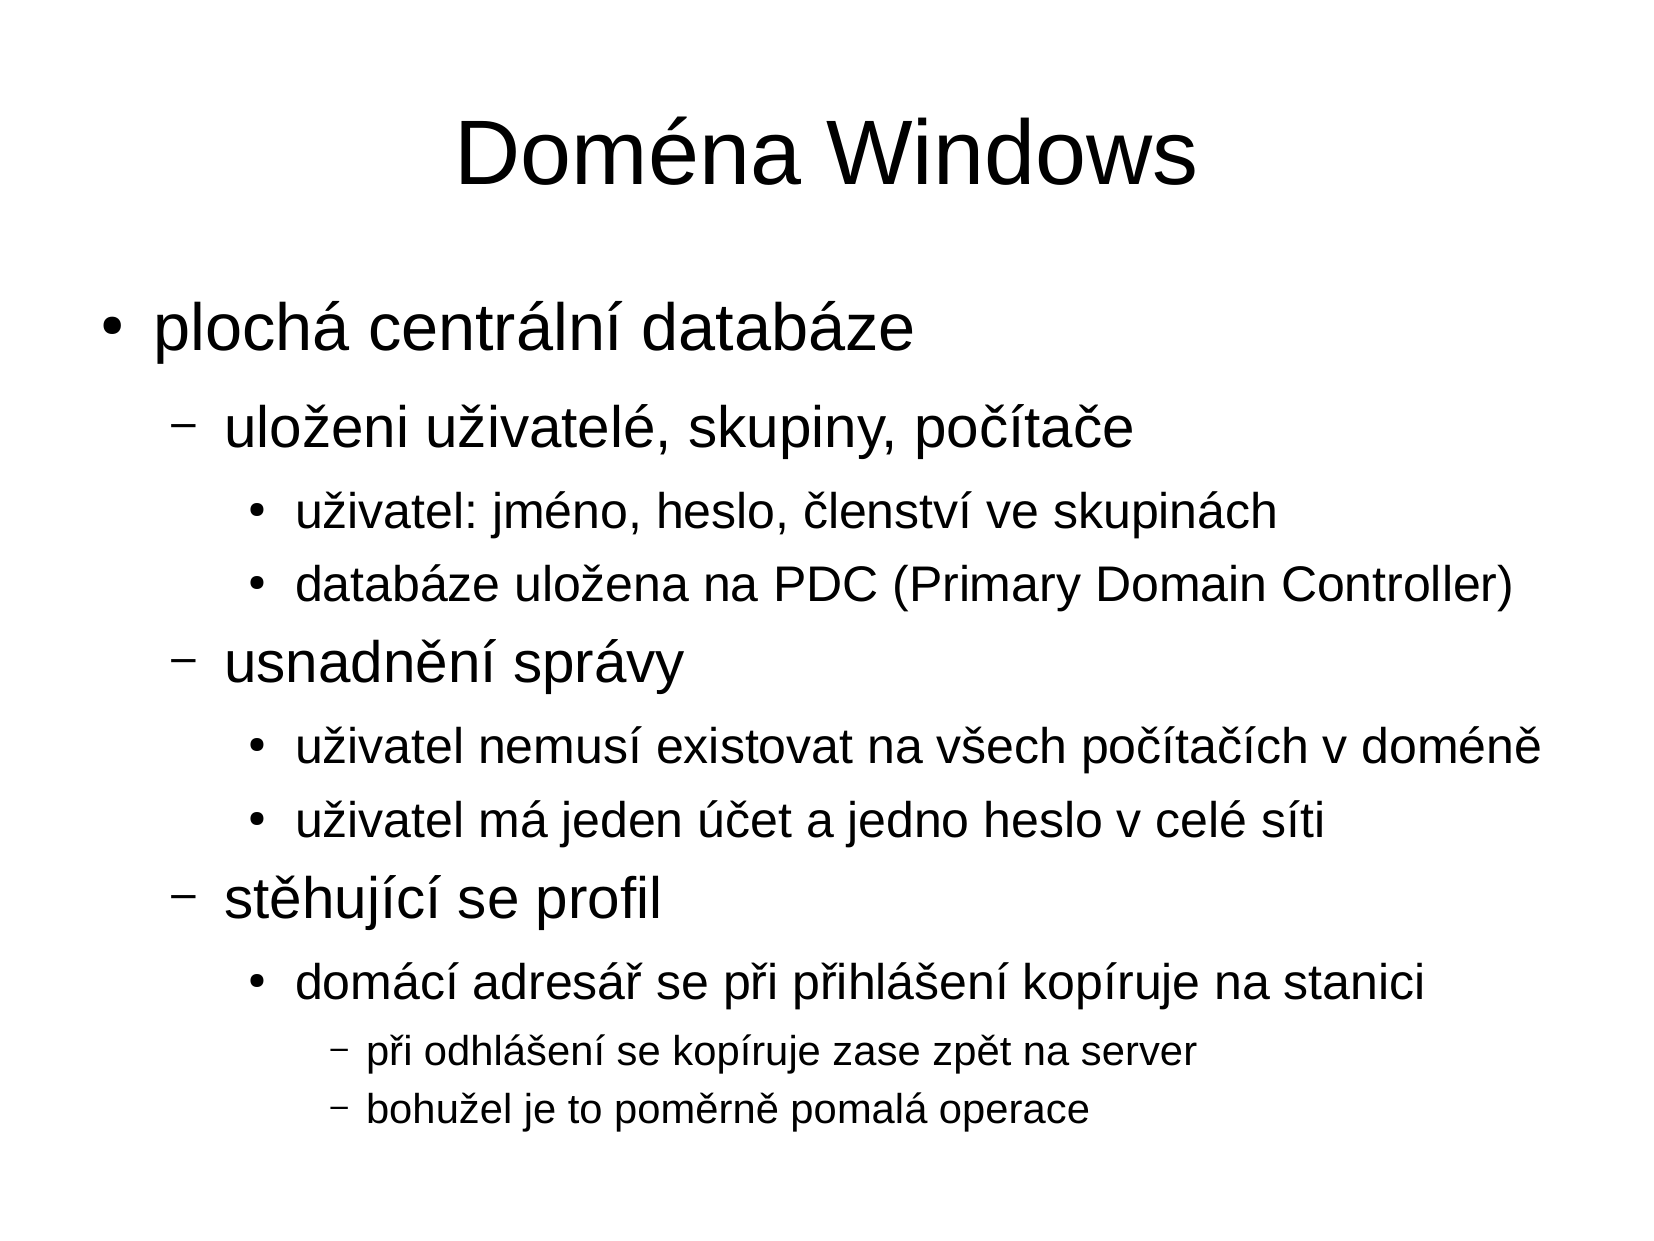

# Doména Windows
plochá centrální databáze
uloženi uživatelé, skupiny, počítače
uživatel: jméno, heslo, členství ve skupinách
databáze uložena na PDC (Primary Domain Controller)
usnadnění správy
uživatel nemusí existovat na všech počítačích v doméně
uživatel má jeden účet a jedno heslo v celé síti
stěhující se profil
domácí adresář se při přihlášení kopíruje na stanici
při odhlášení se kopíruje zase zpět na server
bohužel je to poměrně pomalá operace